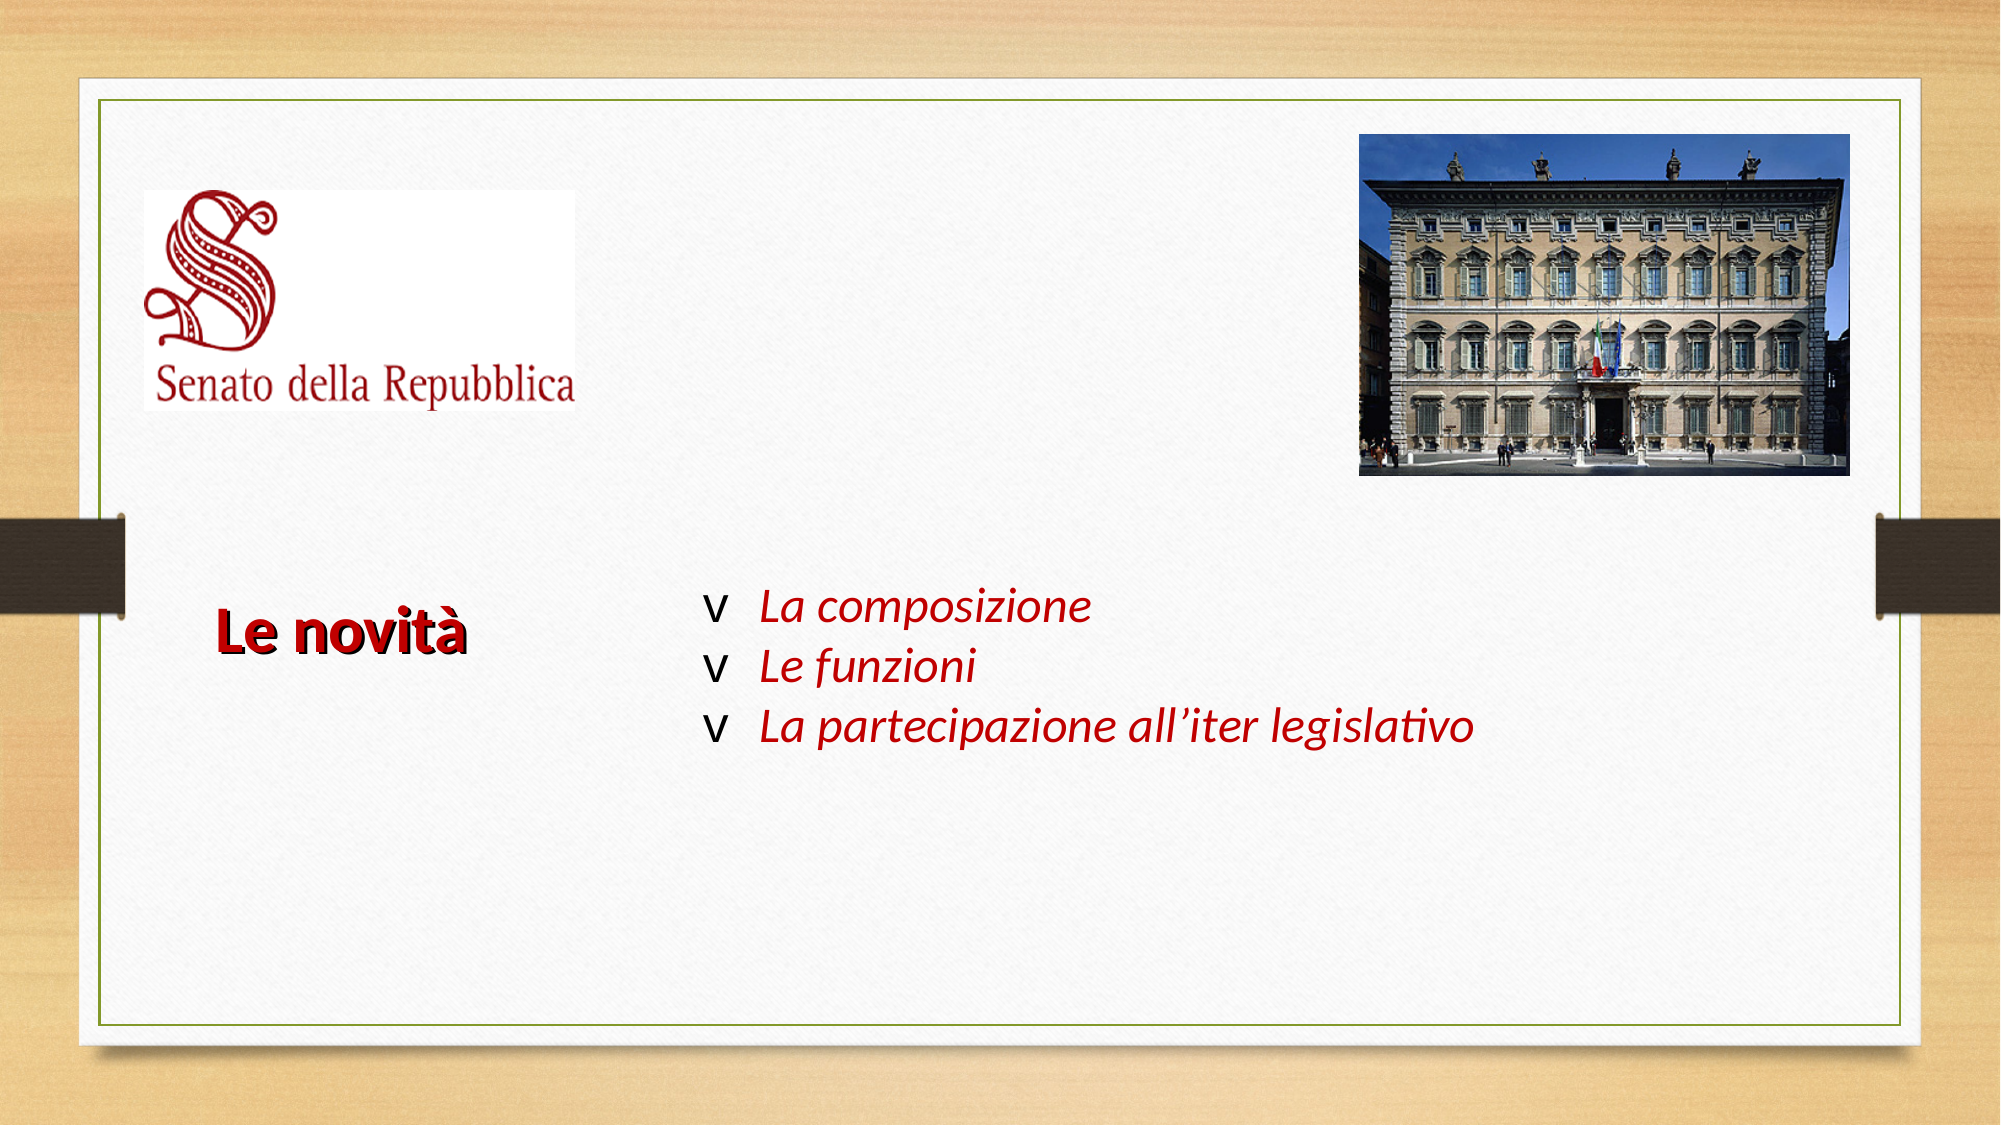

La composizione
Le funzioni
La partecipazione all’iter legislativo
Le novità